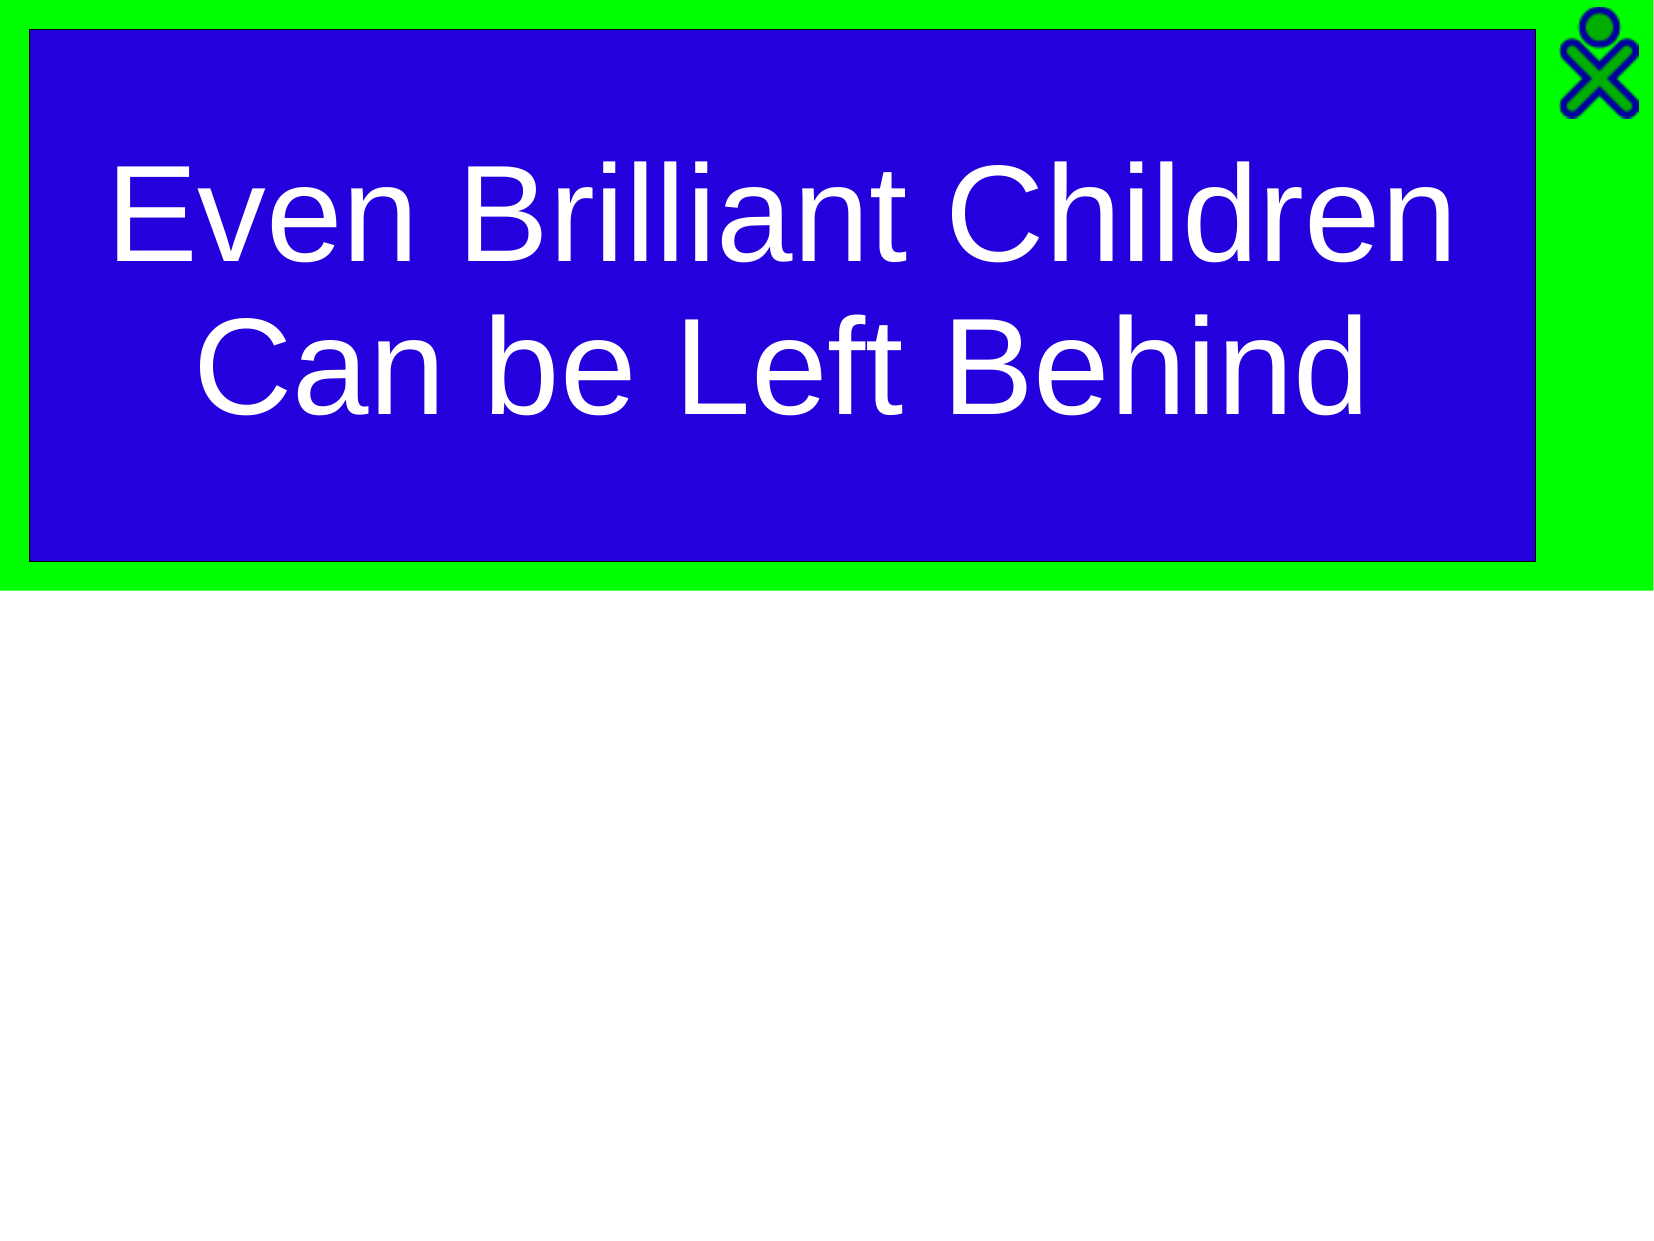

# Even Brilliant Children Can be Left Behind